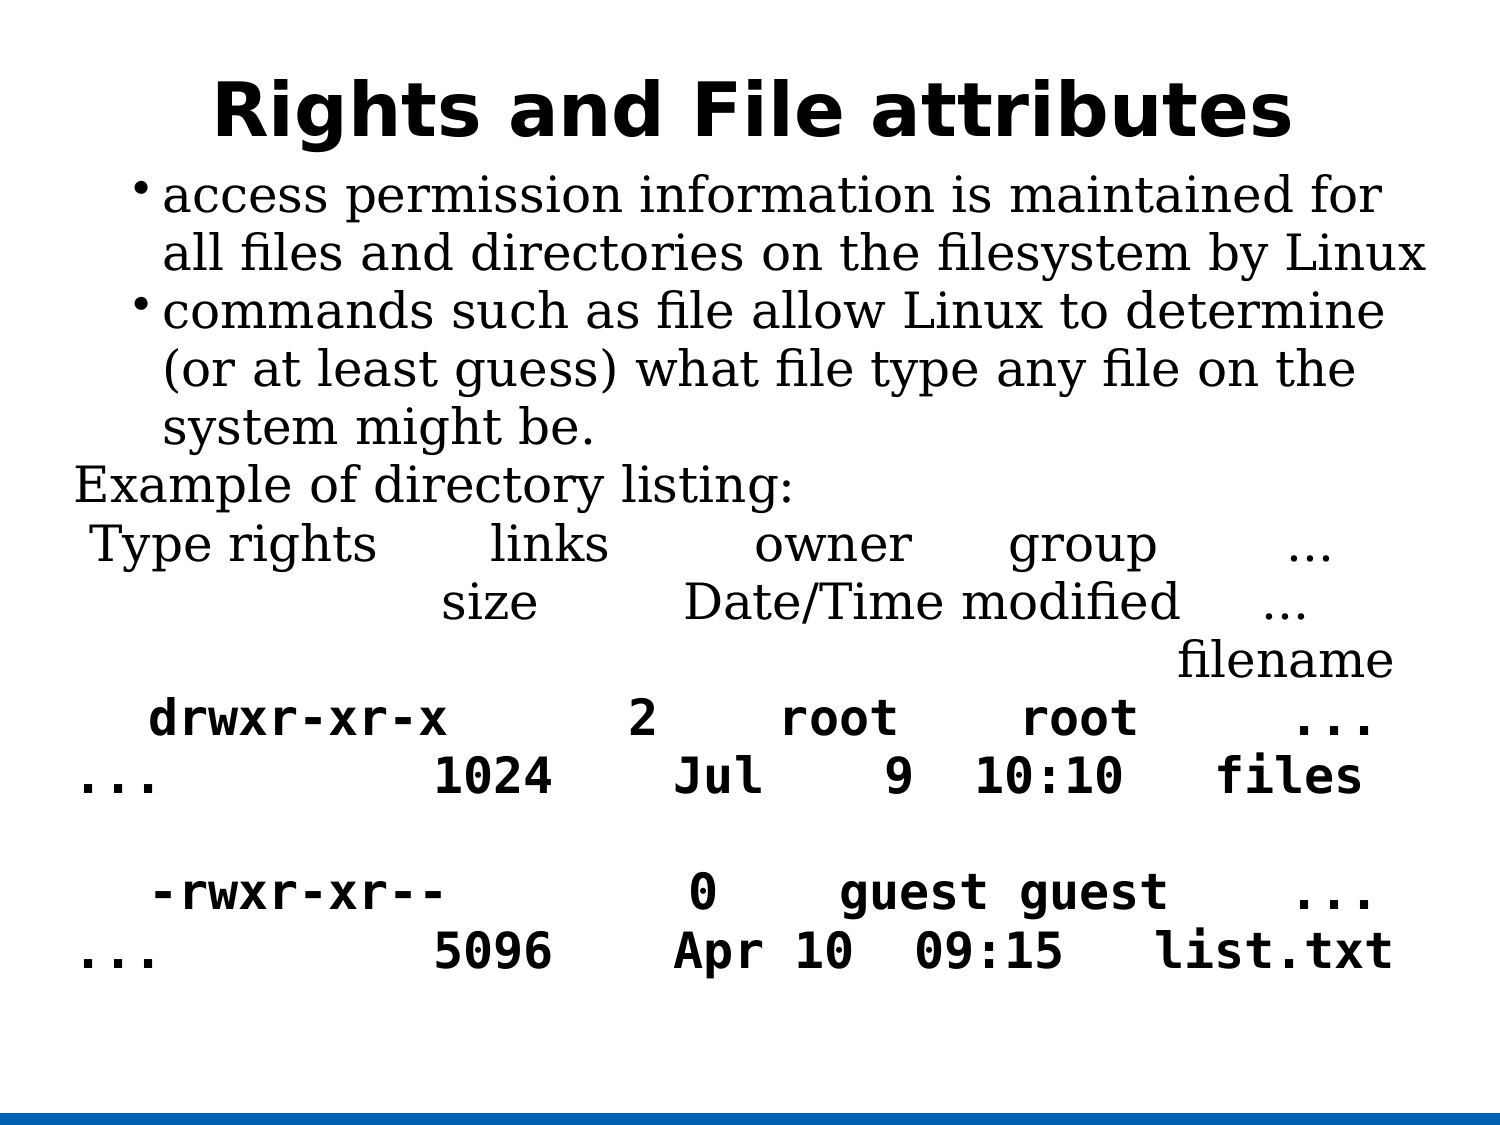

Rights and File attributes
access permission information is maintained for all files and directories on the filesystem by Linux
commands such as file allow Linux to determine (or at least guess) what file type any file on the system might be.
Example of directory listing:
 Type rights links owner group ...
 size Date/Time modified ...
 filename
	drwxr-xr-x 2 root root ...
... 1024 Jul 9 10:10 files
	-rwxr-xr-- 0 guest guest ...
... 5096 Apr 10 09:15 list.txt